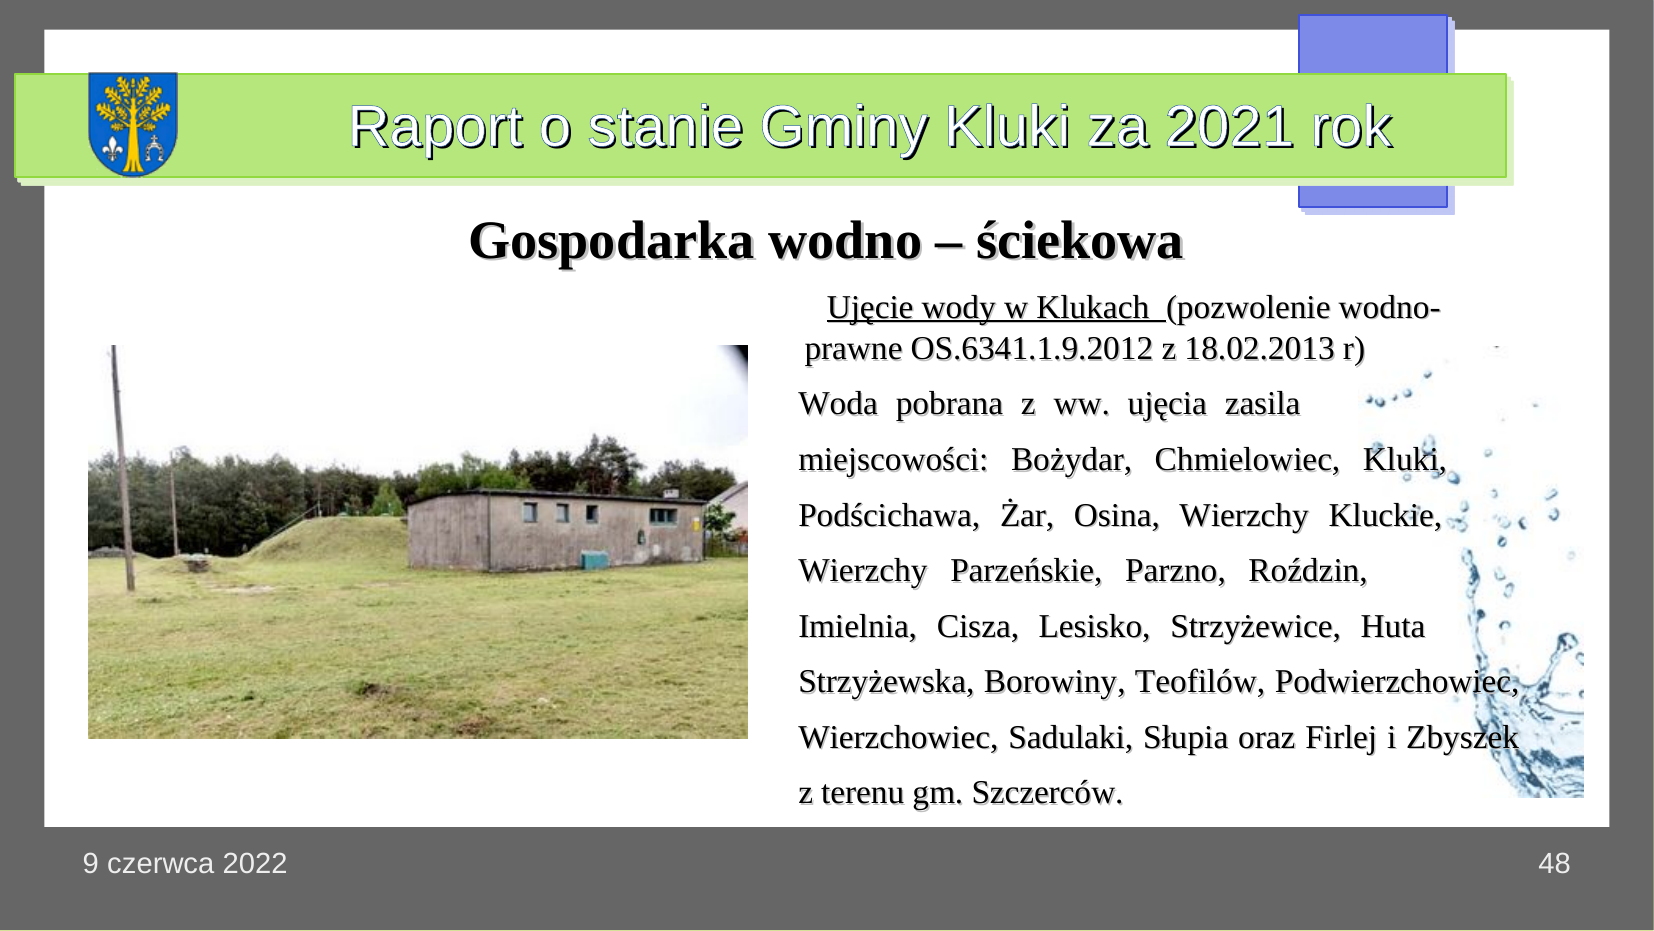

# Raport o stanie Gminy Kluki za 2021 rok
Gospodarka wodno – ściekowa
									Ujęcie wody w Klukach (pozwolenie wodno-								prawne OS.6341.1.9.2012 z 18.02.2013 r)
								Woda pobrana z ww. ujęcia zasila 											miejscowości: Bożydar, Chmielowiec, Kluki, 									Podścichawa, Żar, Osina, Wierzchy Kluckie, 									Wierzchy Parzeńskie, Parzno, Roździn, 										Imielnia, Cisza, Lesisko, Strzyżewice, Huta 										Strzyżewska, Borowiny, Teofilów, Podwierzchowiec, 								Wierzchowiec, Sadulaki, Słupia oraz Firlej i Zbyszek 								z terenu gm. Szczerców.
9 czerwca 2022
48